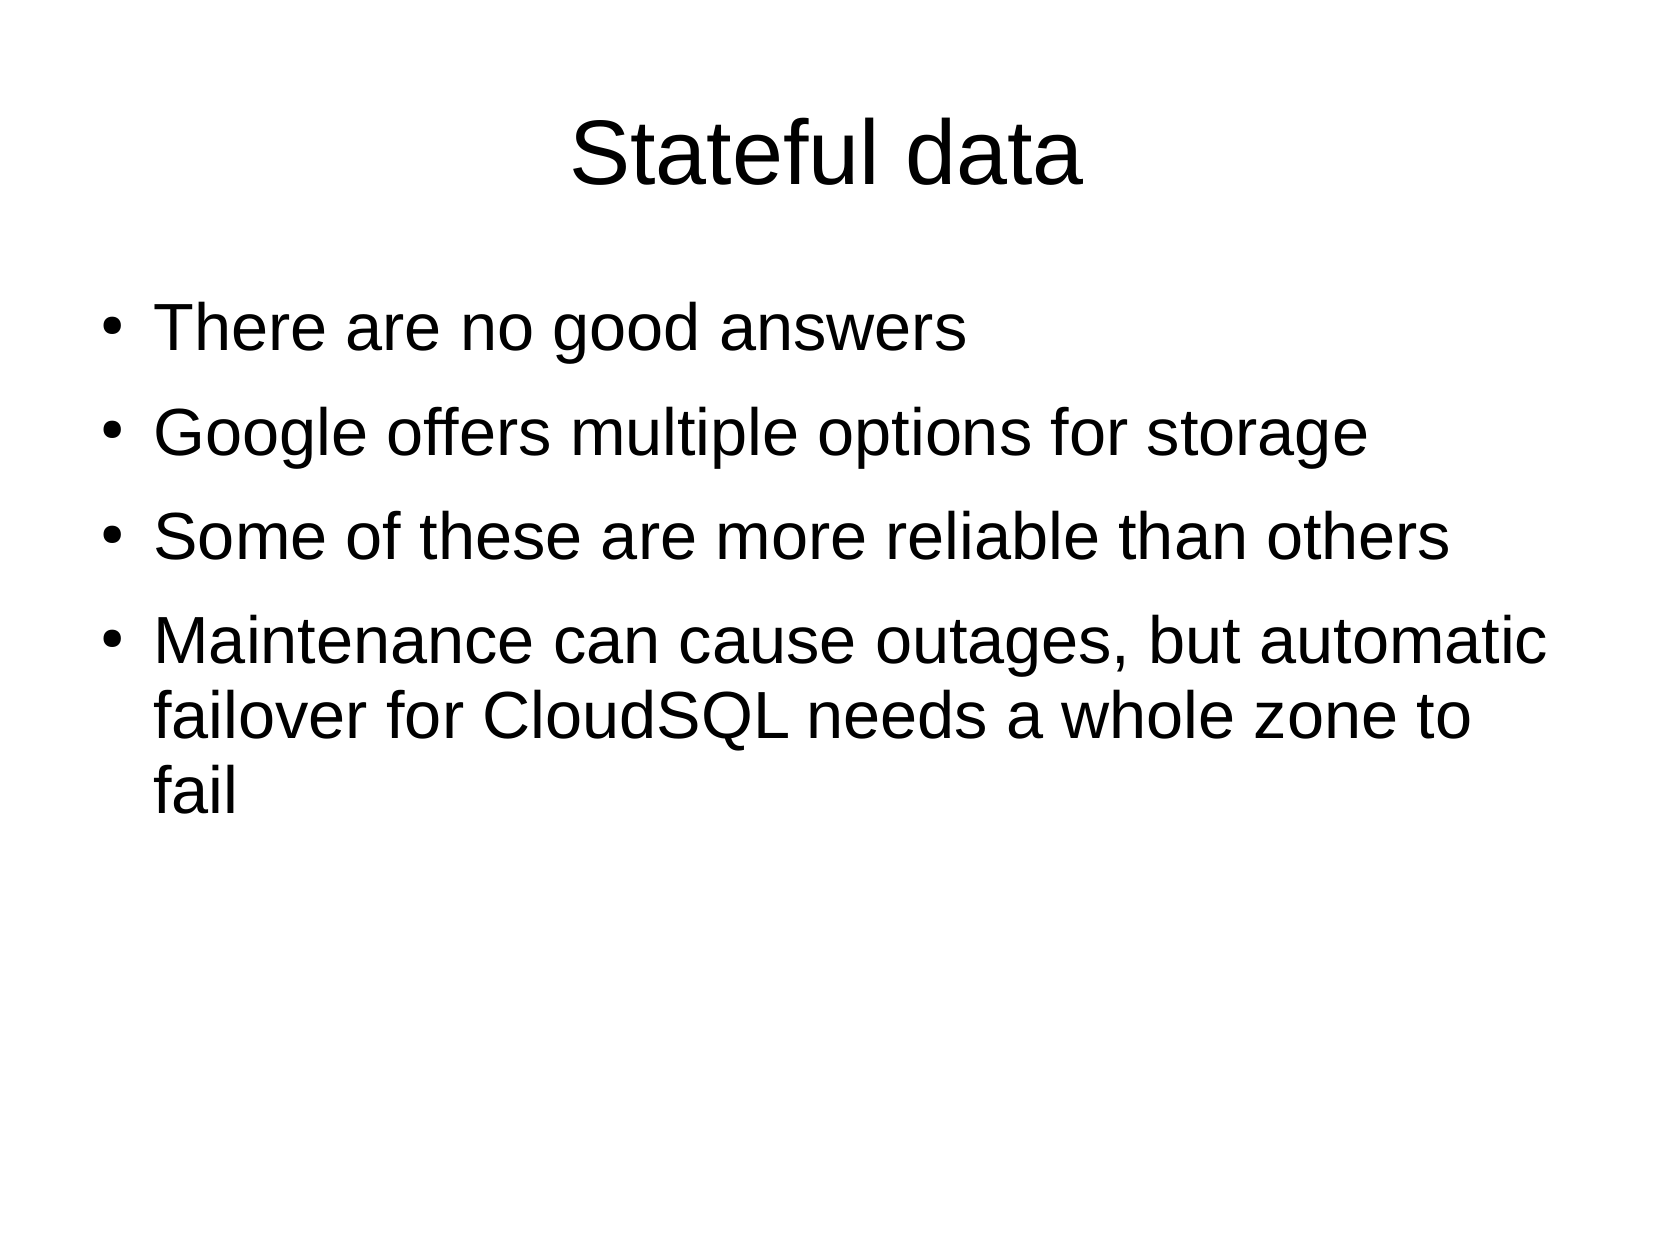

# Stateful data
There are no good answers
Google offers multiple options for storage
Some of these are more reliable than others
Maintenance can cause outages, but automatic failover for CloudSQL needs a whole zone to fail